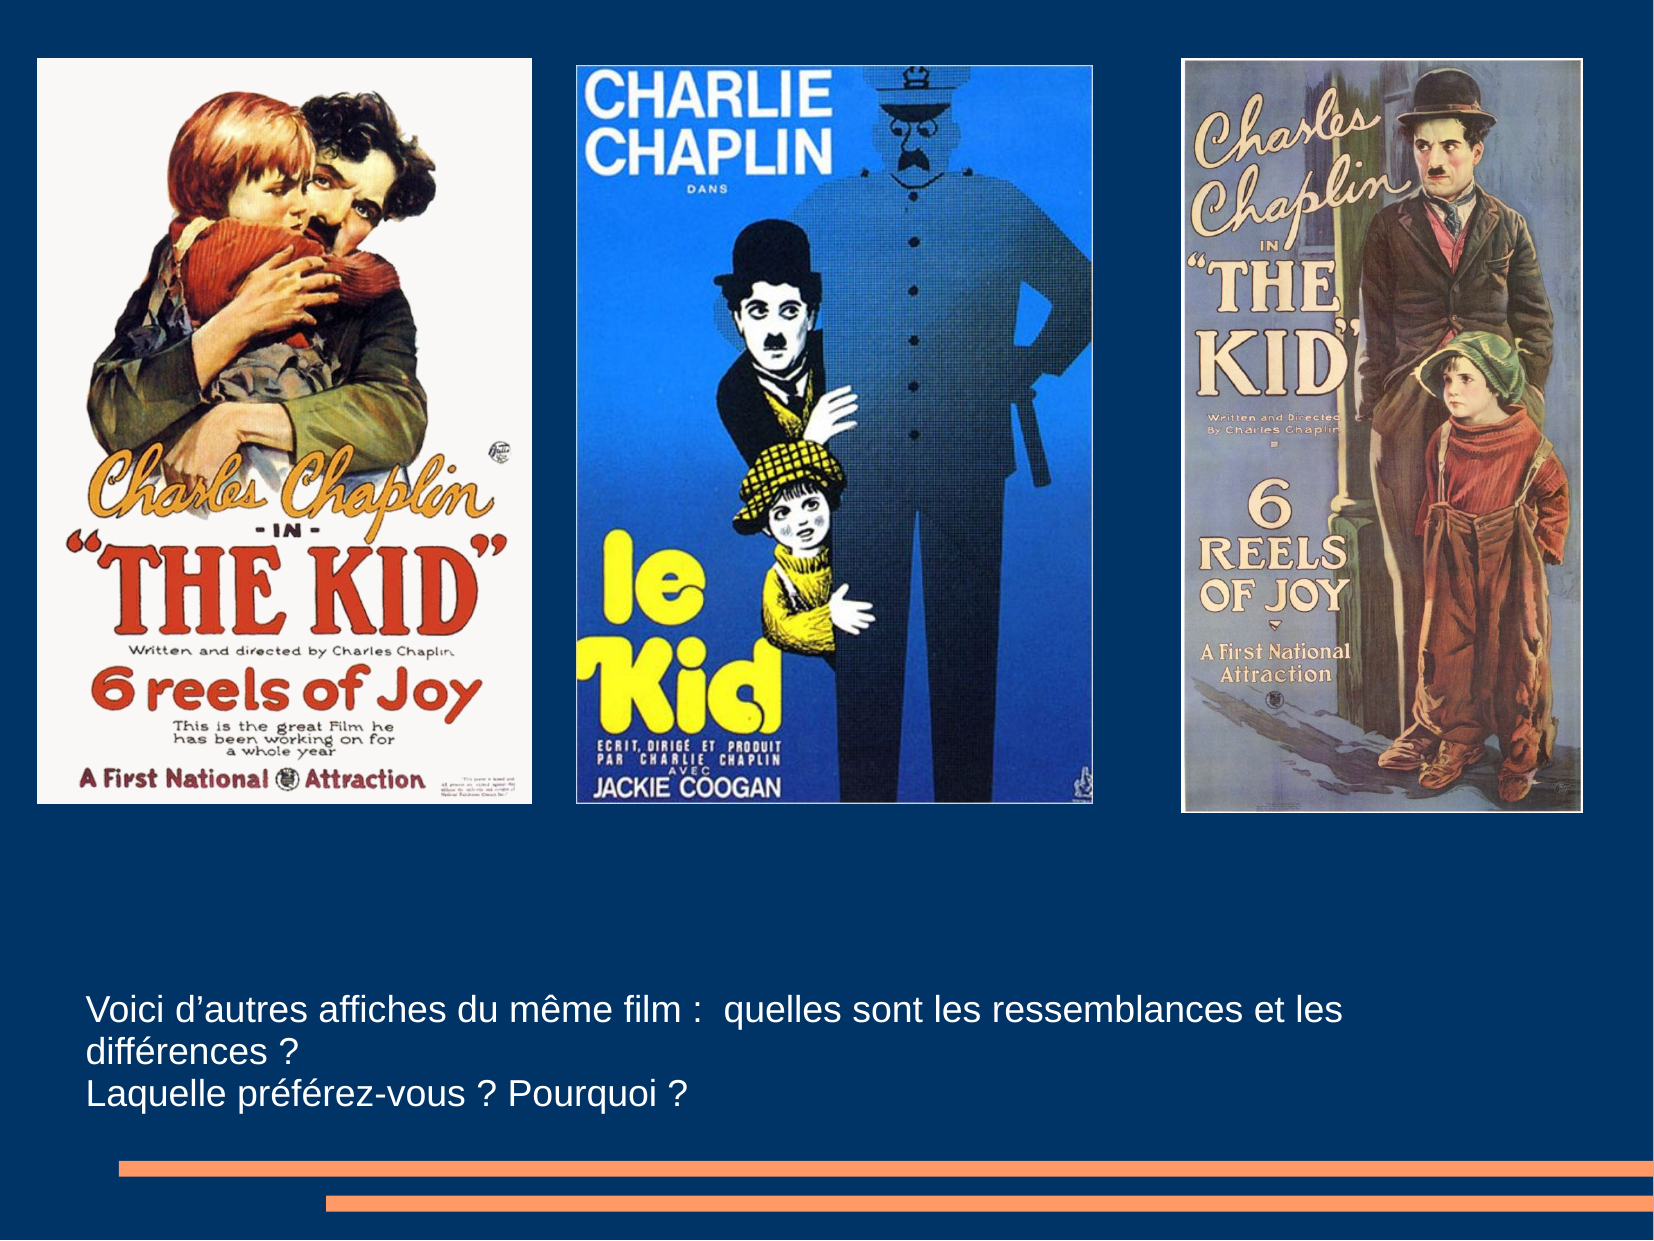

Voici d’autres affiches du même film : quelles sont les ressemblances et les différences ?
Laquelle préférez-vous ? Pourquoi ?